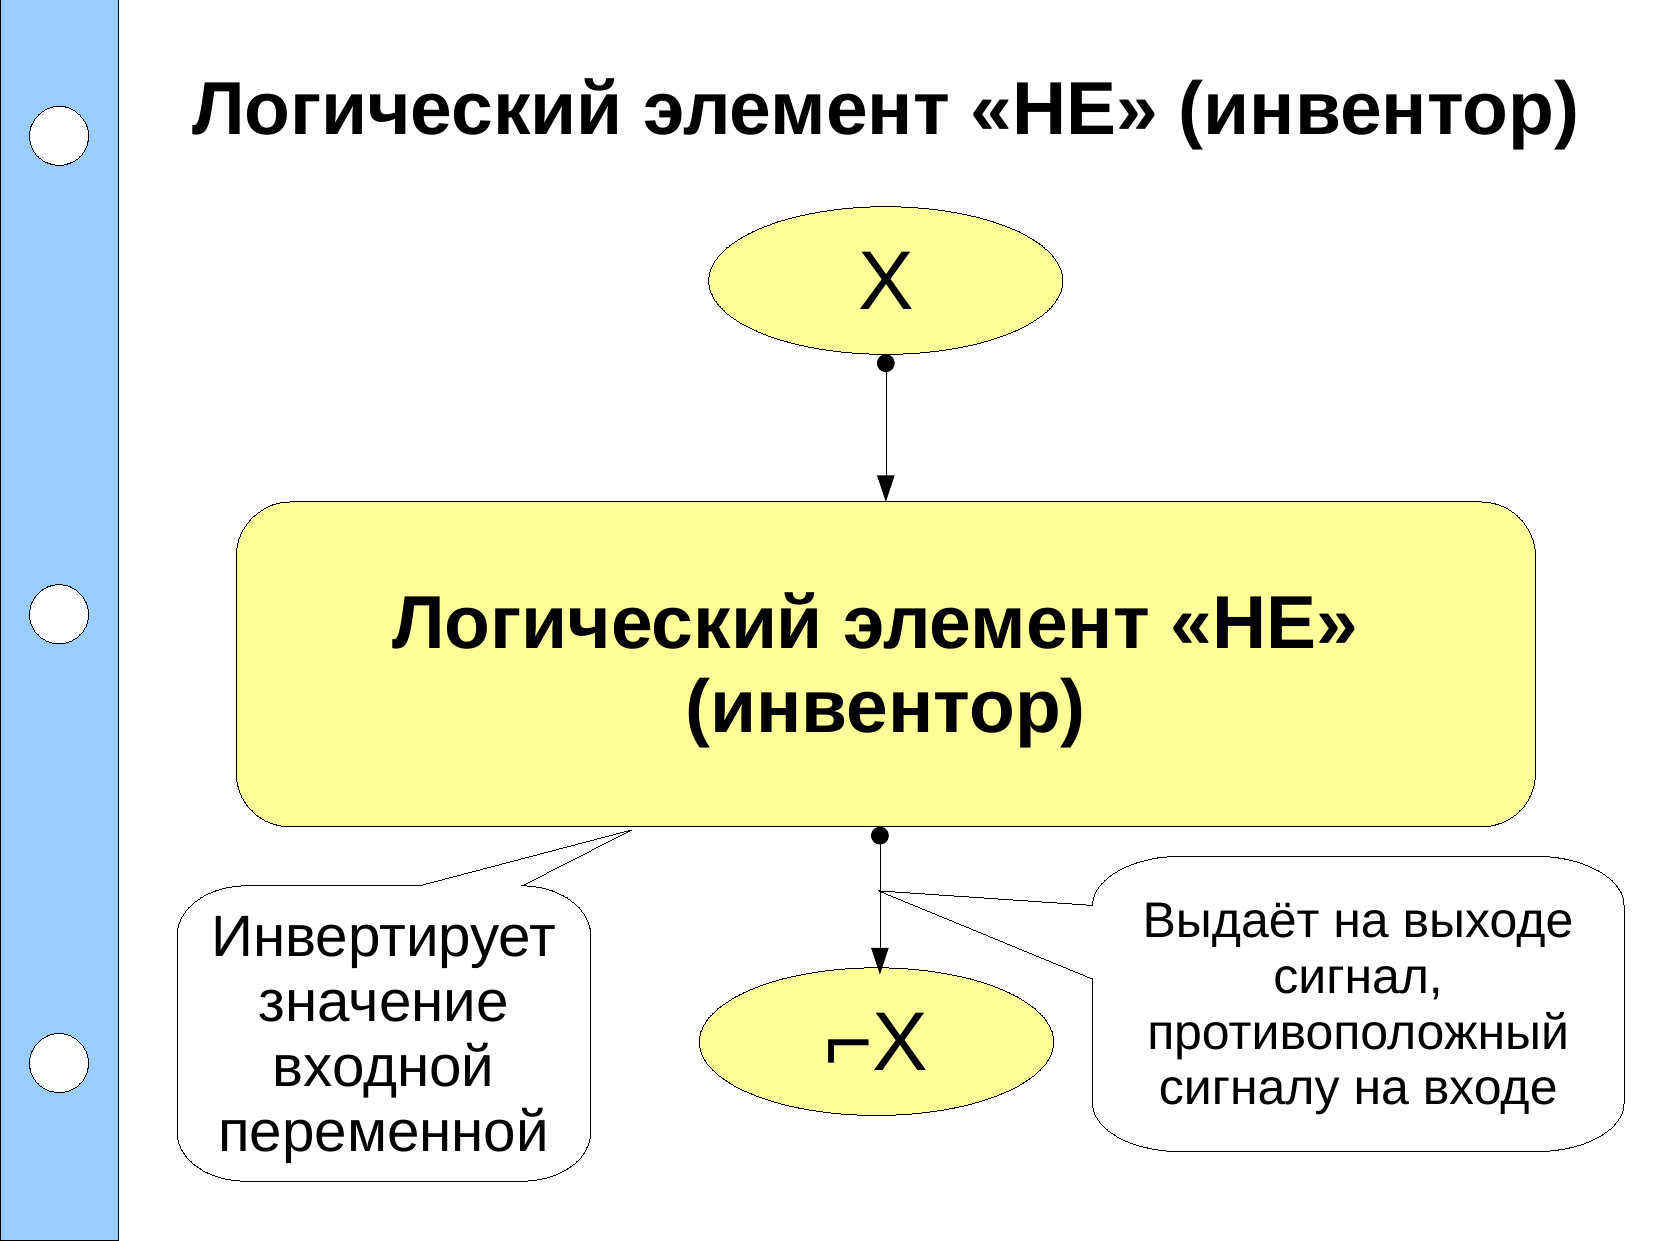

Логический элемент «НЕ» (инвентор)
X
Логический элемент «НЕ»
(инвентор)
Выдаёт на выходе
сигнал,
противоположный
сигналу на входе
Инвертирует
значение
входной
переменной
⌐X